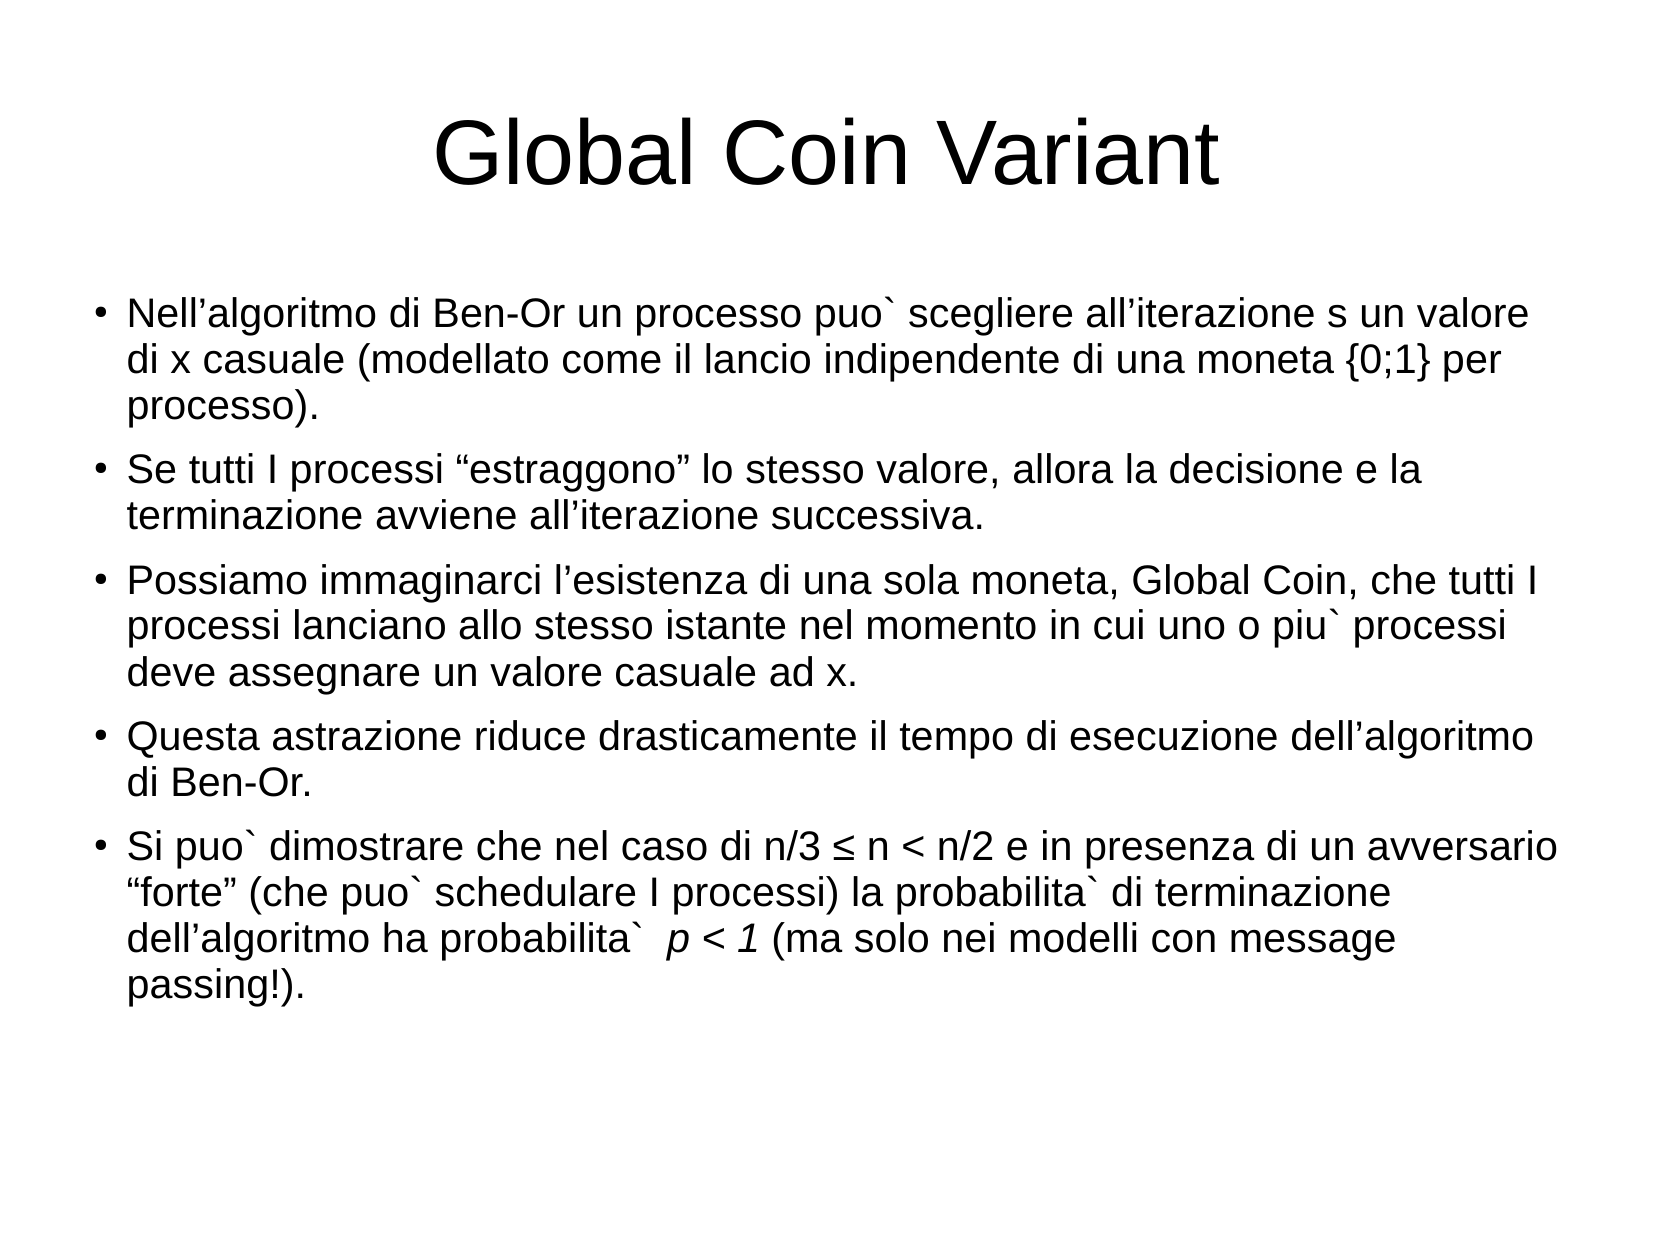

# Global Coin Variant
Nell’algoritmo di Ben-Or un processo puo` scegliere all’iterazione s un valore di x casuale (modellato come il lancio indipendente di una moneta {0;1} per processo).
Se tutti I processi “estraggono” lo stesso valore, allora la decisione e la terminazione avviene all’iterazione successiva.
Possiamo immaginarci l’esistenza di una sola moneta, Global Coin, che tutti I processi lanciano allo stesso istante nel momento in cui uno o piu` processi deve assegnare un valore casuale ad x.
Questa astrazione riduce drasticamente il tempo di esecuzione dell’algoritmo di Ben-Or.
Si puo` dimostrare che nel caso di n/3 ≤ n < n/2 e in presenza di un avversario “forte” (che puo` schedulare I processi) la probabilita` di terminazione dell’algoritmo ha probabilita` p < 1 (ma solo nei modelli con message passing!).